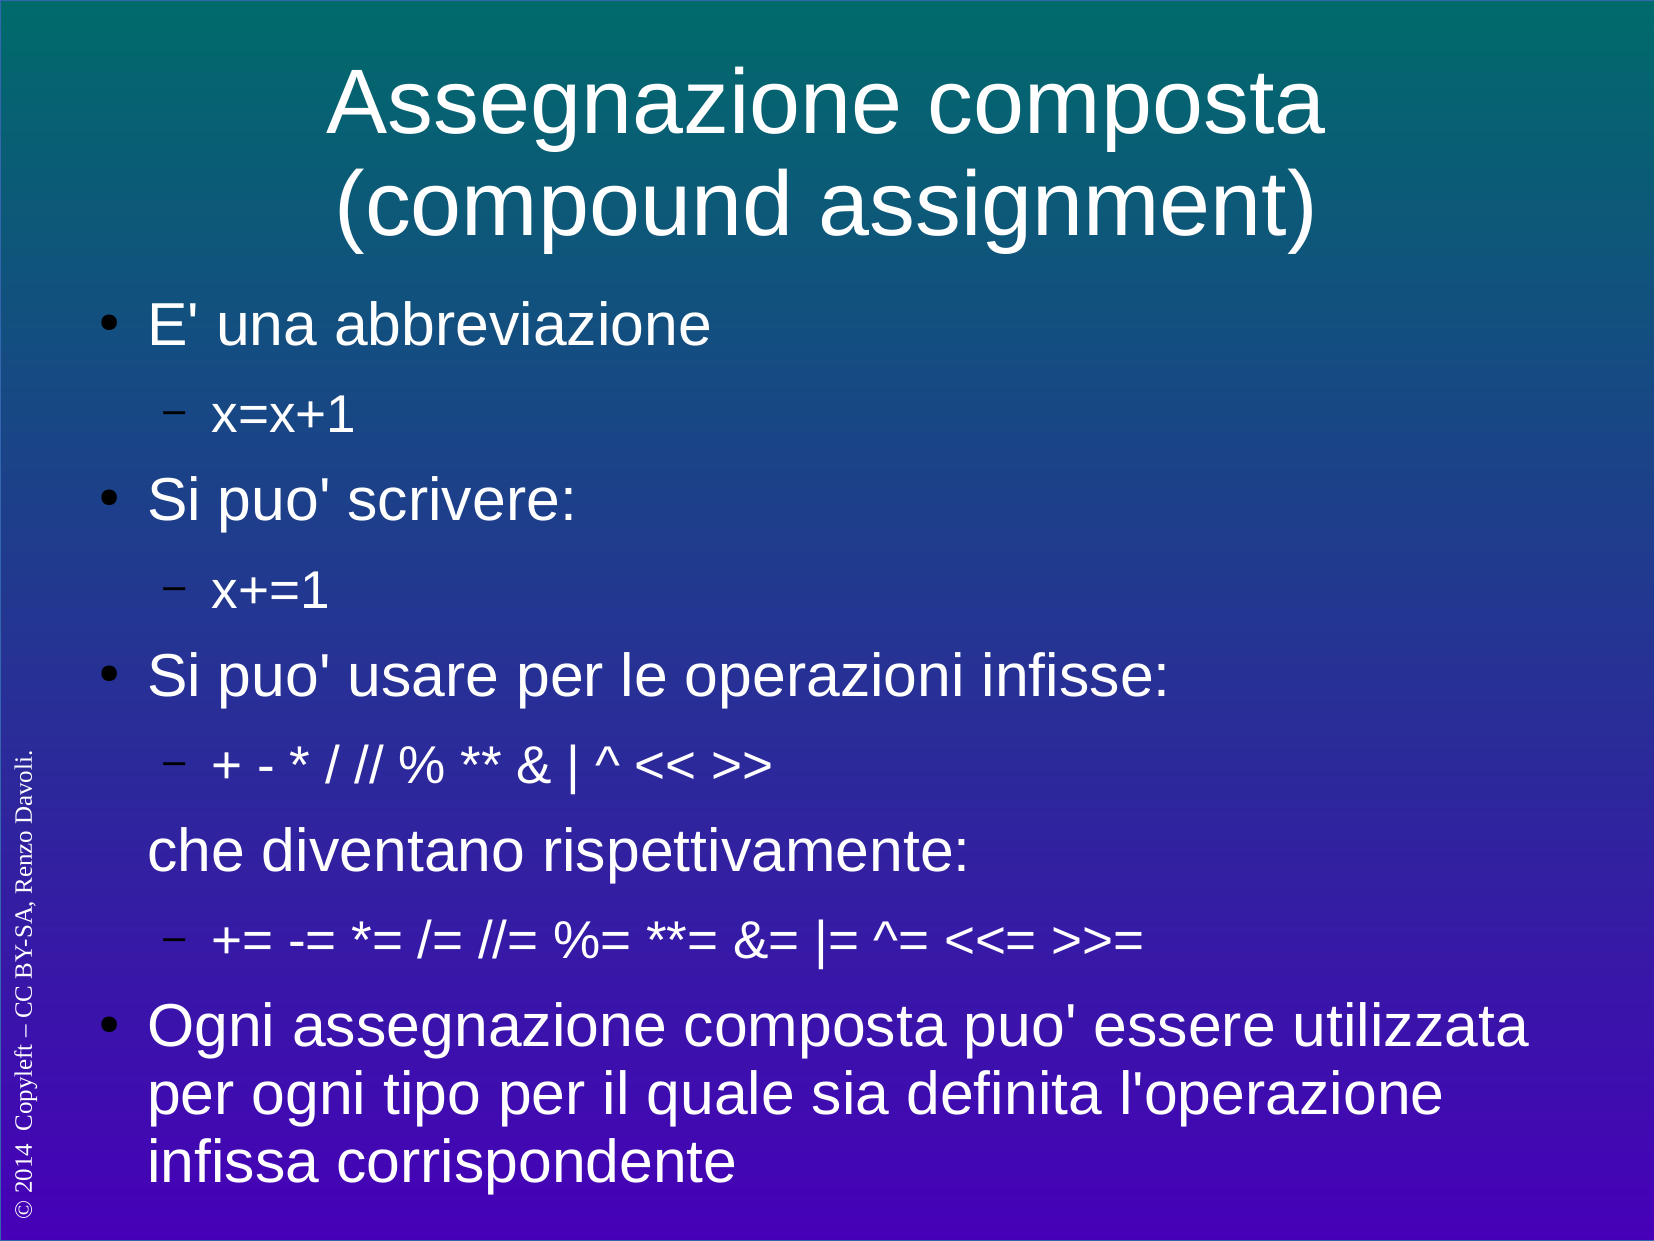

# Assegnazione composta (compound assignment)
E' una abbreviazione
x=x+1
Si puo' scrivere:
x+=1
Si puo' usare per le operazioni infisse:
+ - * / // % ** & | ^ << >>
che diventano rispettivamente:
+= -= *= /= //= %= **= &= |= ^= <<= >>=
Ogni assegnazione composta puo' essere utilizzata per ogni tipo per il quale sia definita l'operazione infissa corrispondente